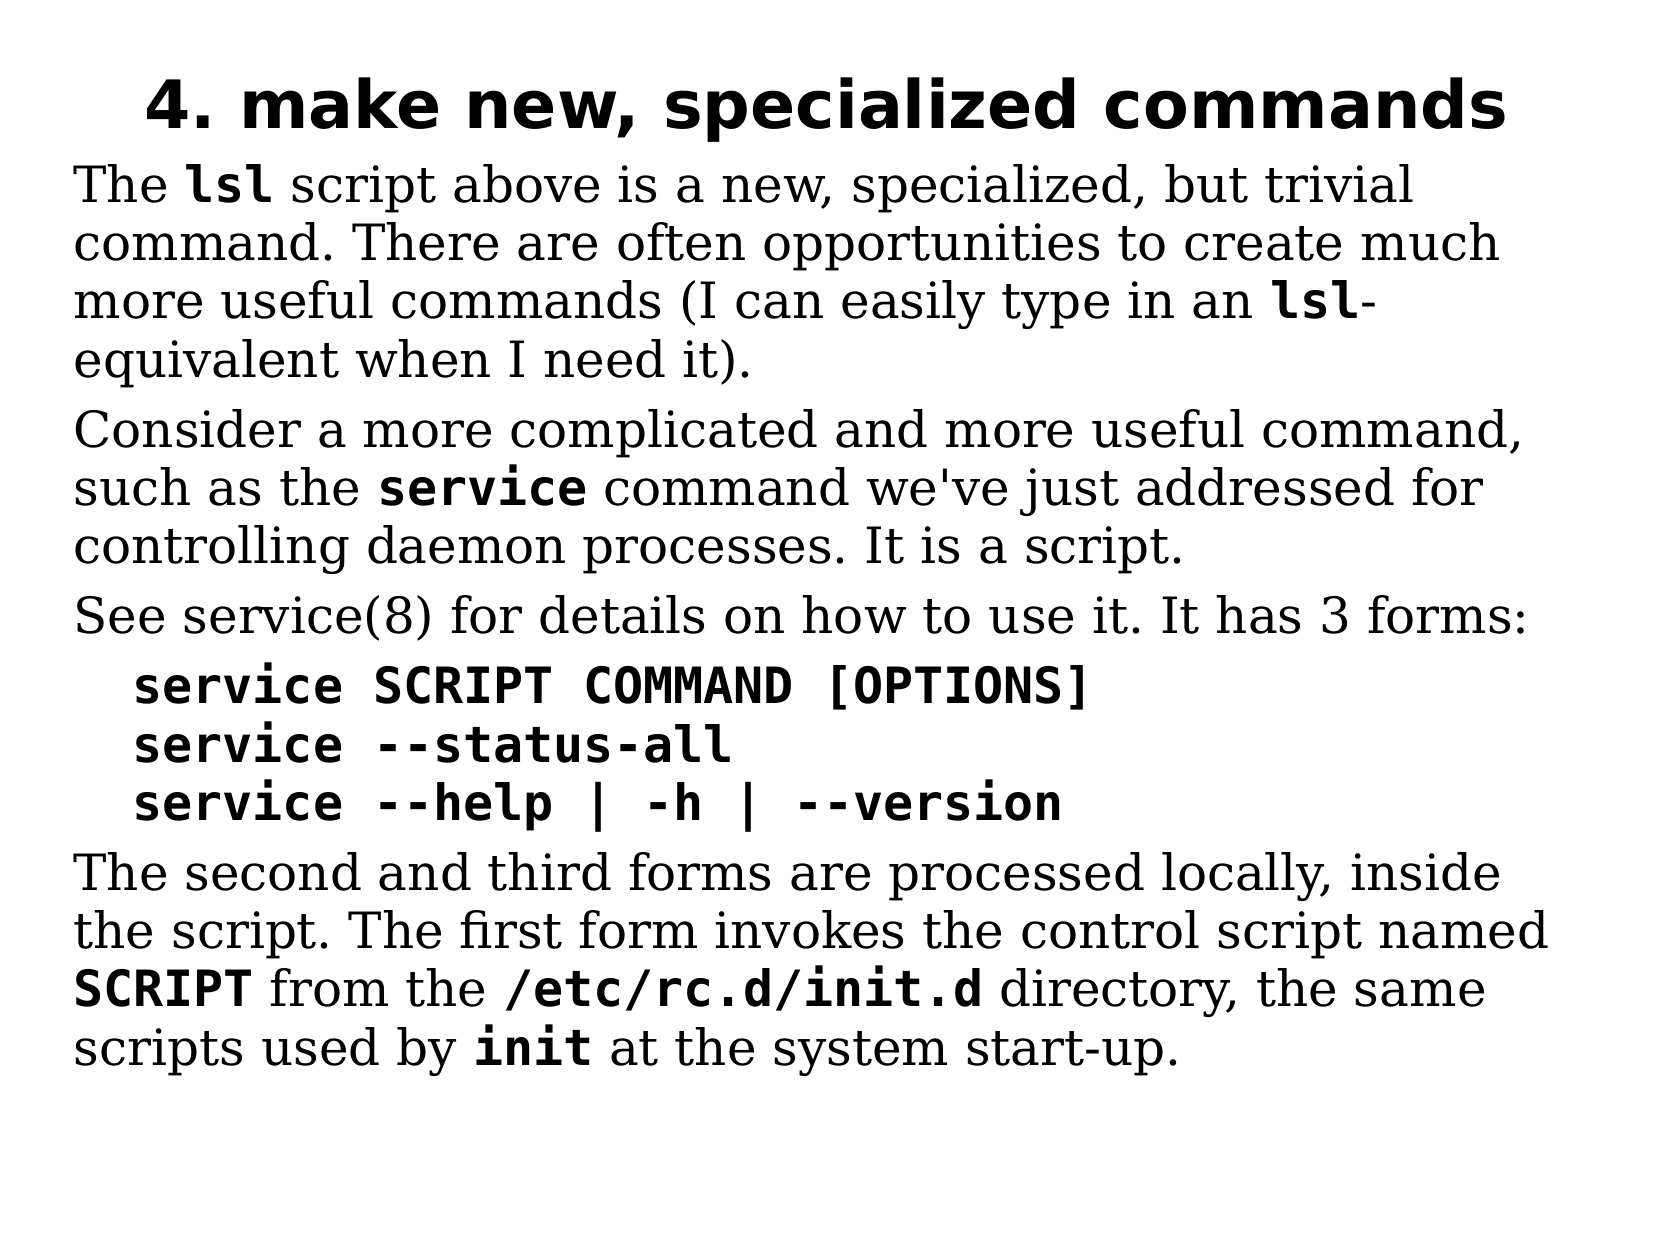

4. make new, specialized commands
The lsl script above is a new, specialized, but trivial command. There are often opportunities to create much more useful commands (I can easily type in an lsl-equivalent when I need it).
Consider a more complicated and more useful command, such as the service command we've just addressed for controlling daemon processes. It is a script.
See service(8) for details on how to use it. It has 3 forms:
service SCRIPT COMMAND [OPTIONS]
service --status-all
service --help | -h | --version
The second and third forms are processed locally, inside the script. The first form invokes the control script named SCRIPT from the /etc/rc.d/init.d directory, the same scripts used by init at the system start-up.